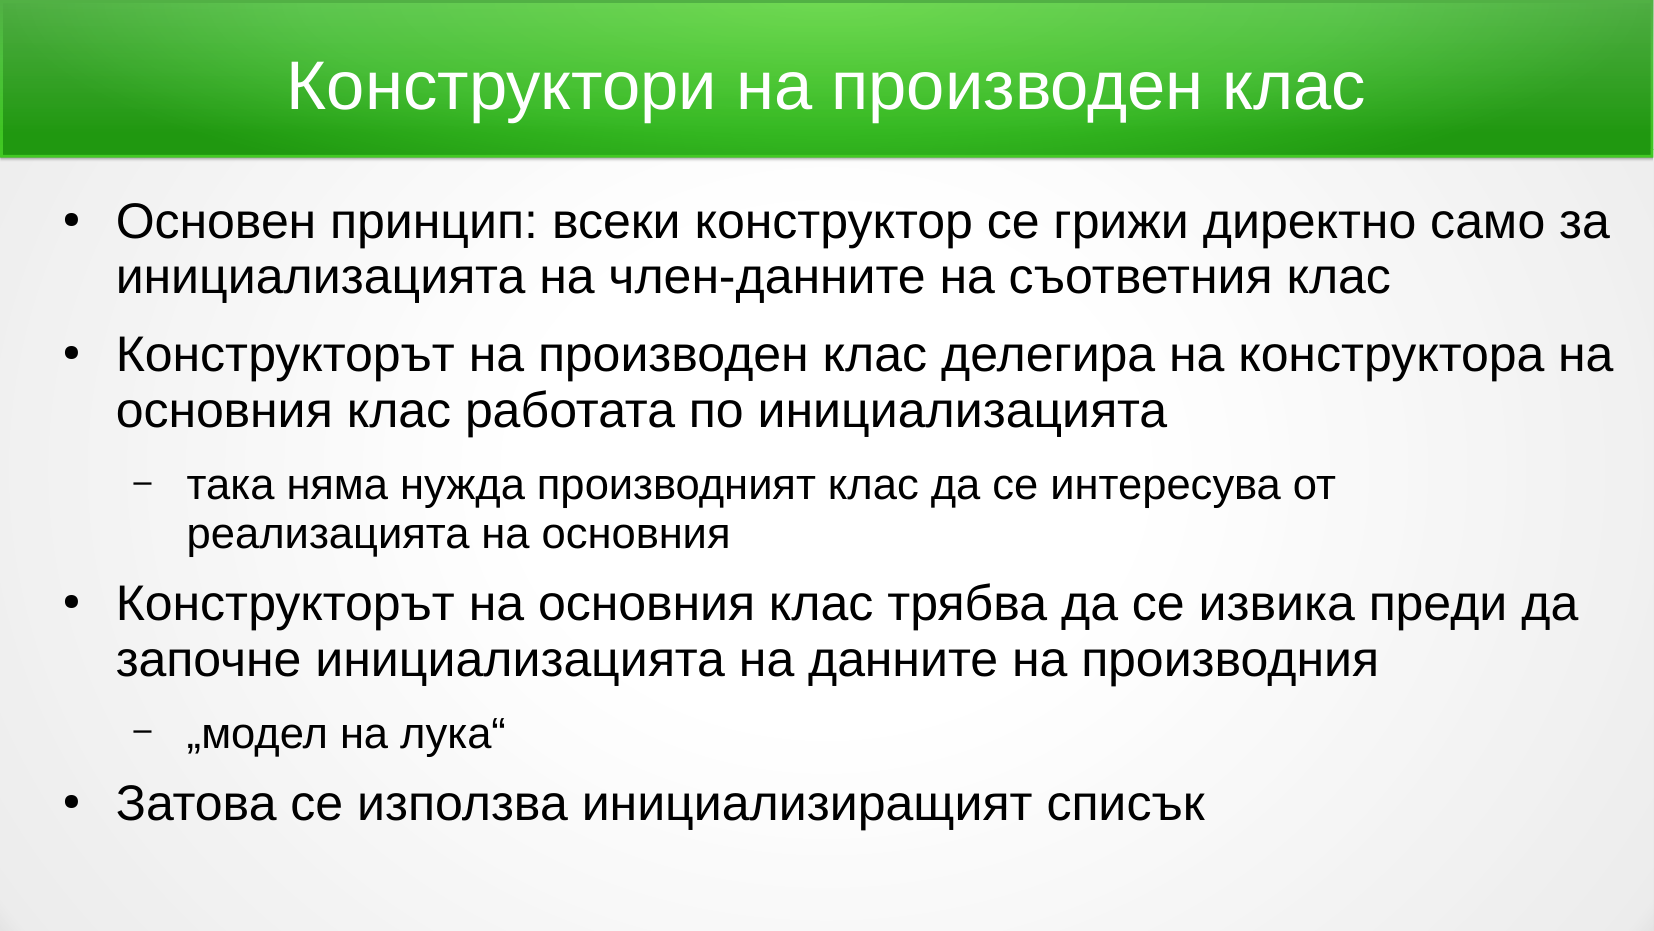

# Конструктори на производен клас
Основен принцип: всеки конструктор се грижи директно само за инициализацията на член-данните на съответния клас
Конструкторът на производен клас делегира на конструктора на основния клас работата по инициализацията
така няма нужда производният клас да се интересува от реализацията на основния
Конструкторът на основния клас трябва да се извика преди да започне инициализацията на данните на производния
„модел на лука“
Затова се използва инициализиращият списък